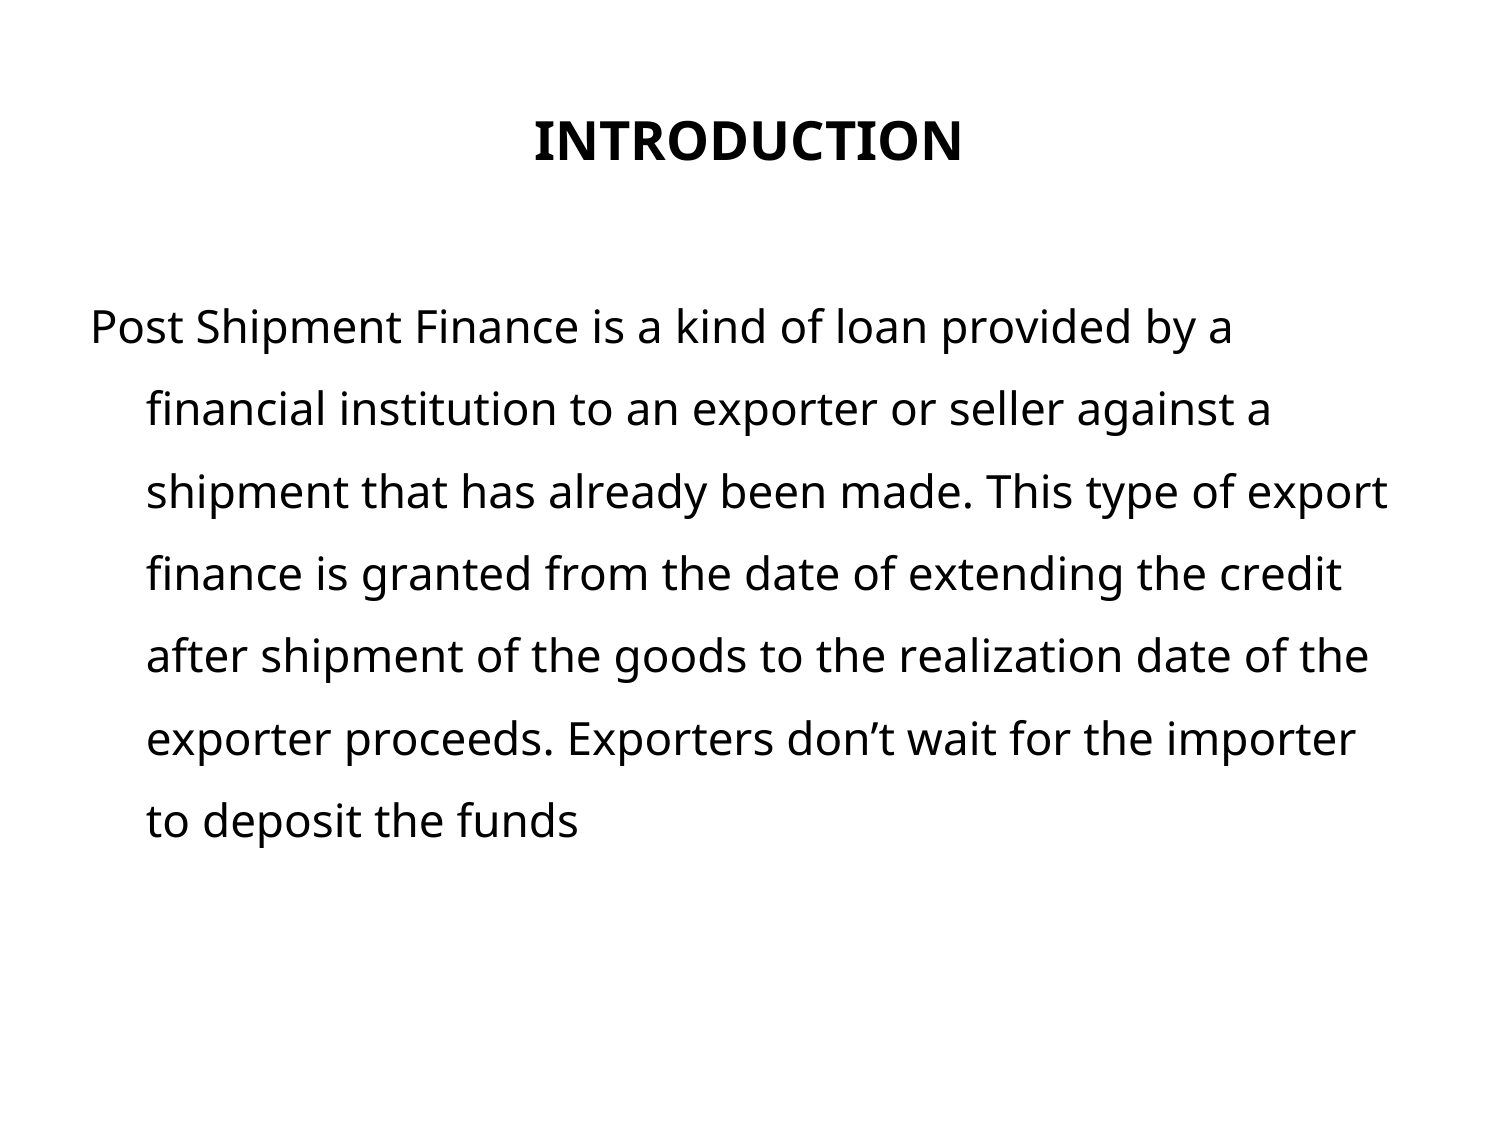

# INTRODUCTION
Post Shipment Finance is a kind of loan provided by a financial institution to an exporter or seller against a shipment that has already been made. This type of export finance is granted from the date of extending the credit after shipment of the goods to the realization date of the exporter proceeds. Exporters don’t wait for the importer to deposit the funds